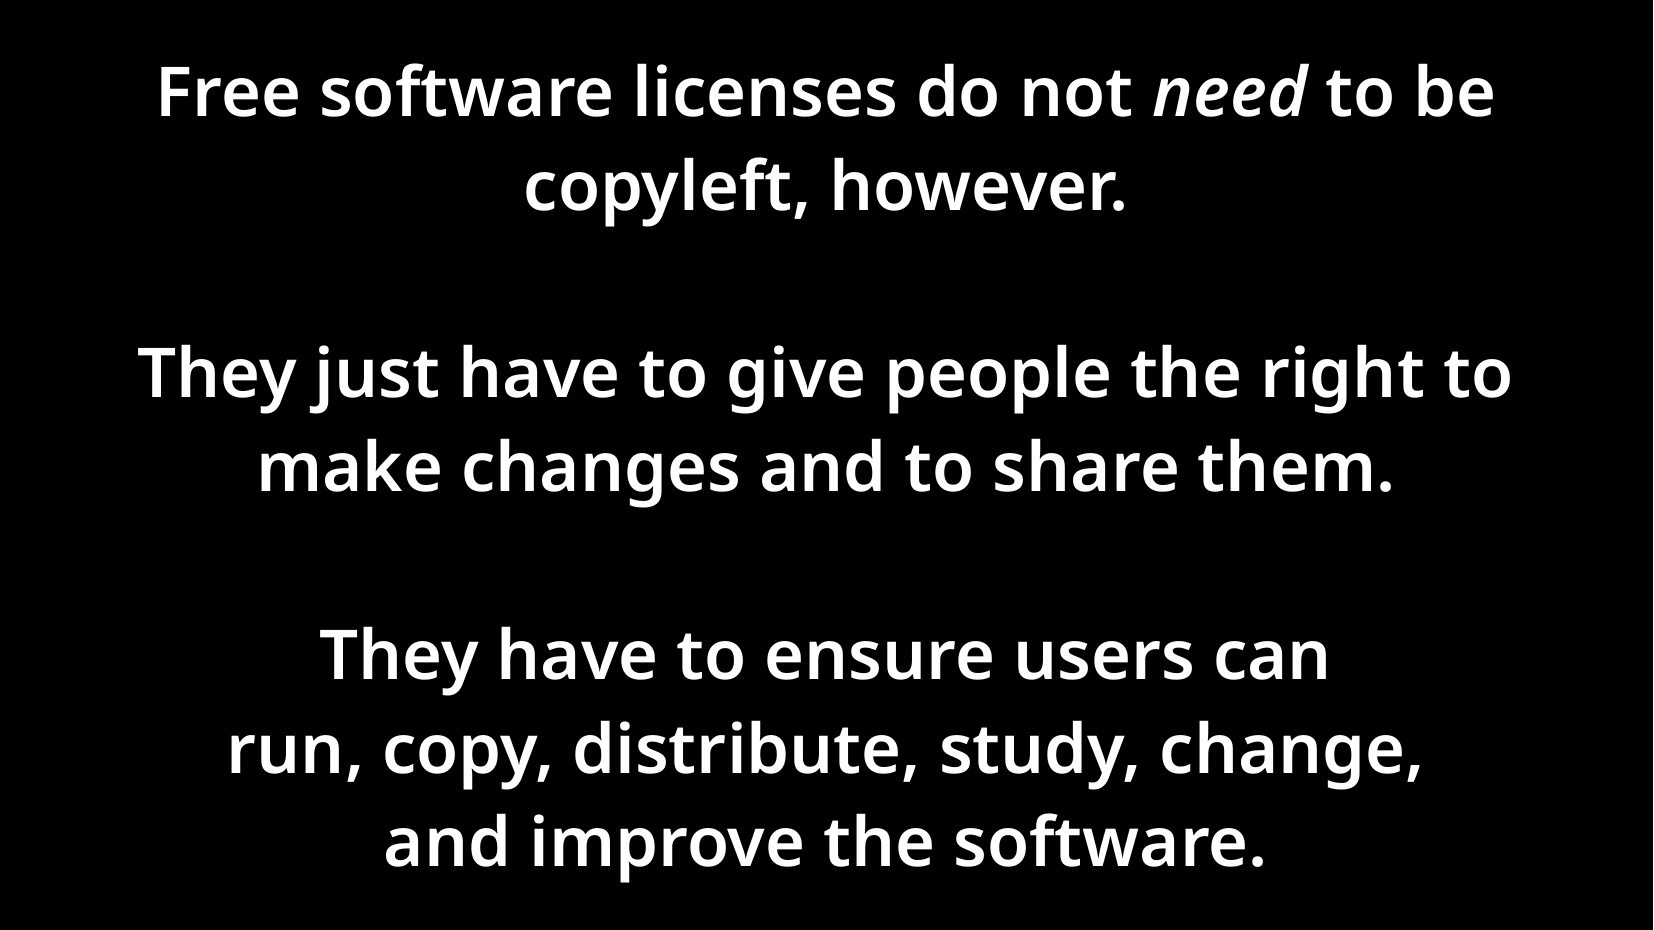

# Free software licenses do not need to be copyleft, however. They just have to give people the right to make changes and to share them. They have to ensure users can run, copy, distribute, study, change, and improve the software.